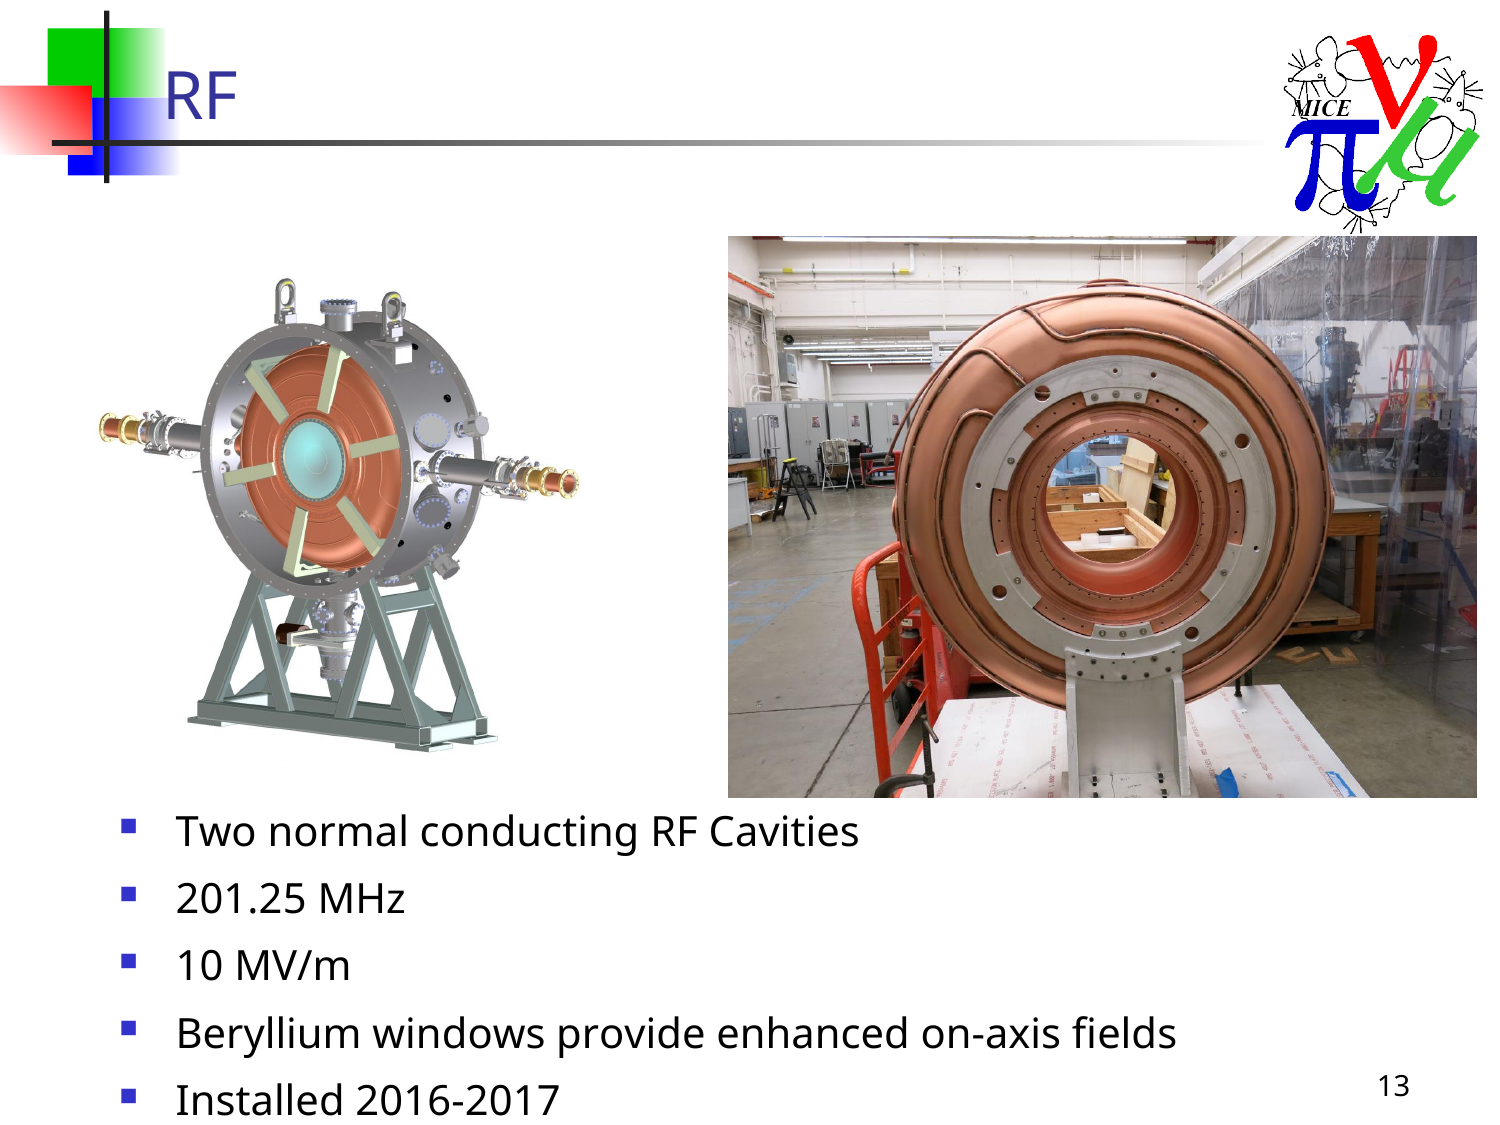

# RF
Two normal conducting RF Cavities
201.25 MHz
10 MV/m
Beryllium windows provide enhanced on-axis fields
Installed 2016-2017
13